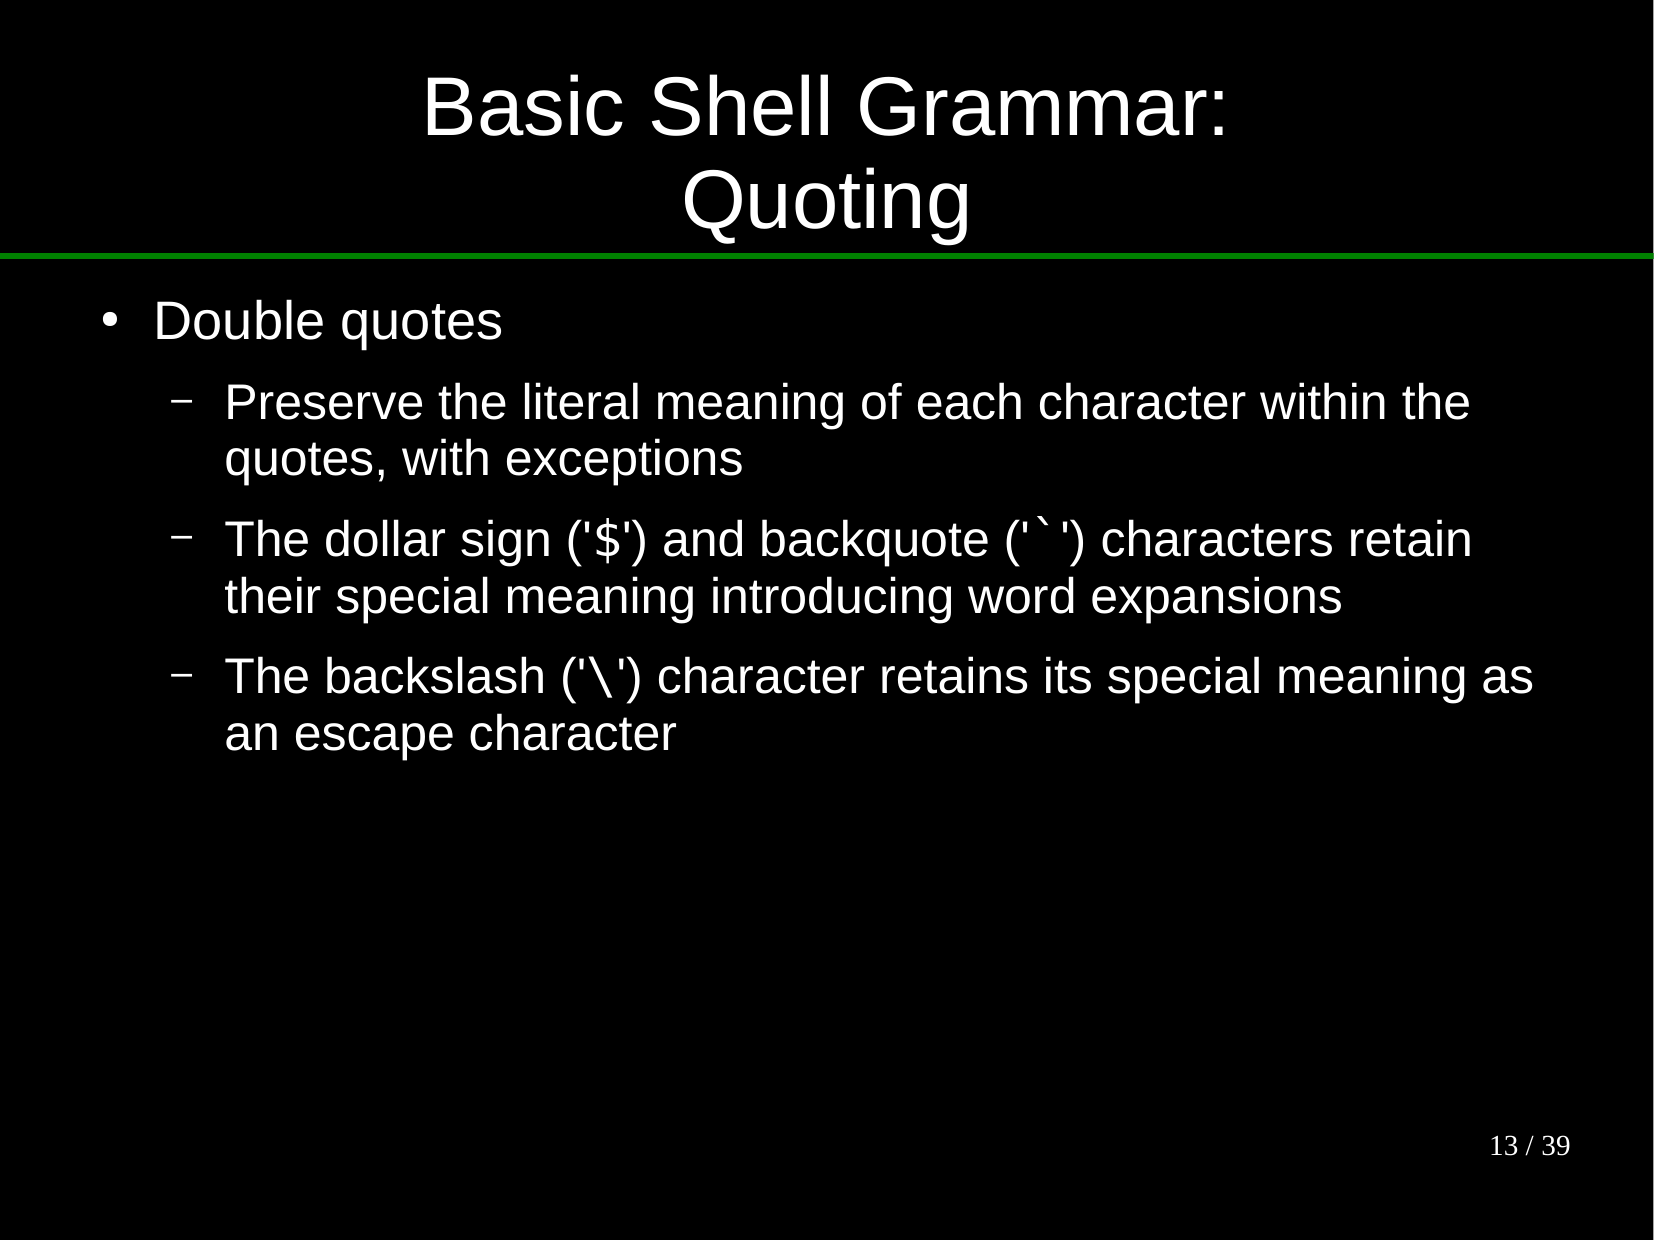

# Basic Shell Grammar: Quoting
Double quotes
Preserve the literal meaning of each character within the quotes, with exceptions
The dollar sign ('$') and backquote ('`') characters retain their special meaning introducing word expansions
The backslash ('\') character retains its special meaning as an escape character
13